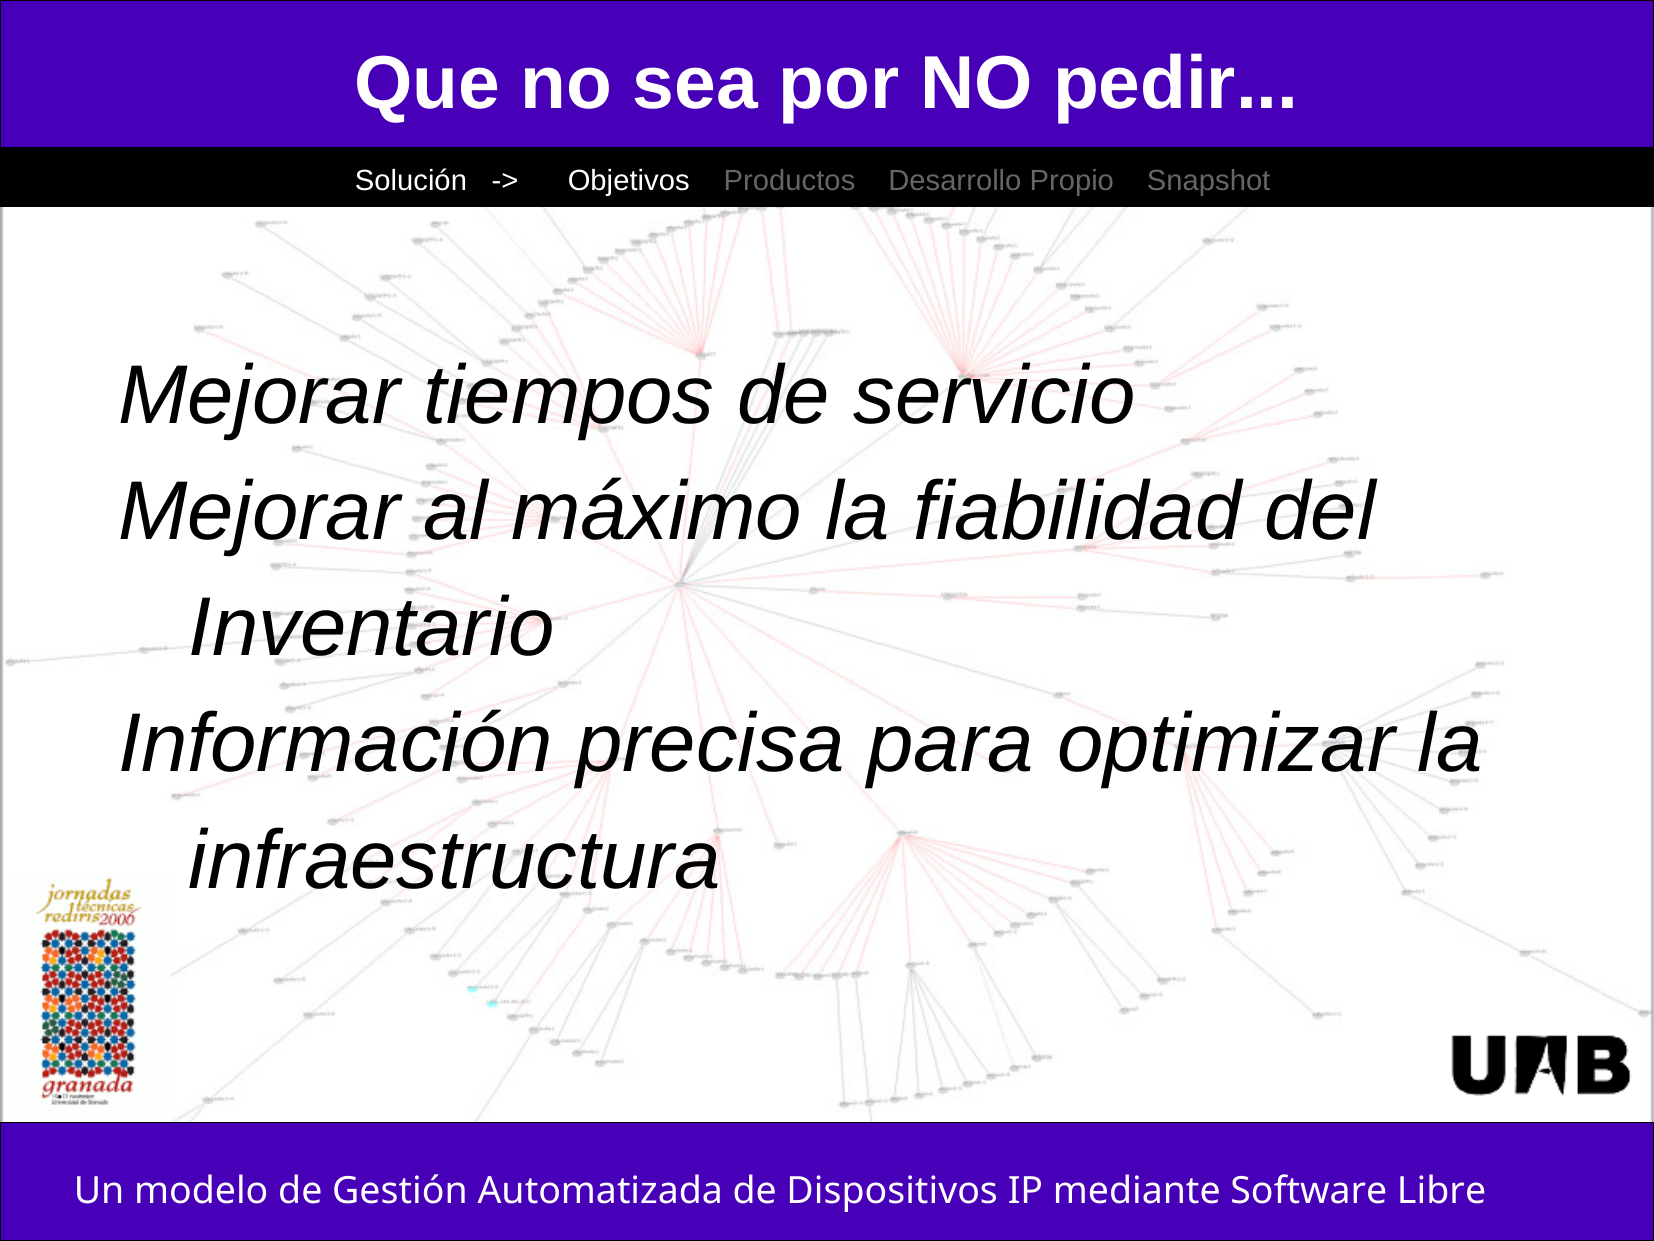

Que no sea por NO pedir...
# Solución -> Objetivos Productos Desarrollo Propio Snapshot
Mejorar tiempos de servicio
Mejorar al máximo la fiabilidad del Inventario
Información precisa para optimizar la infraestructura